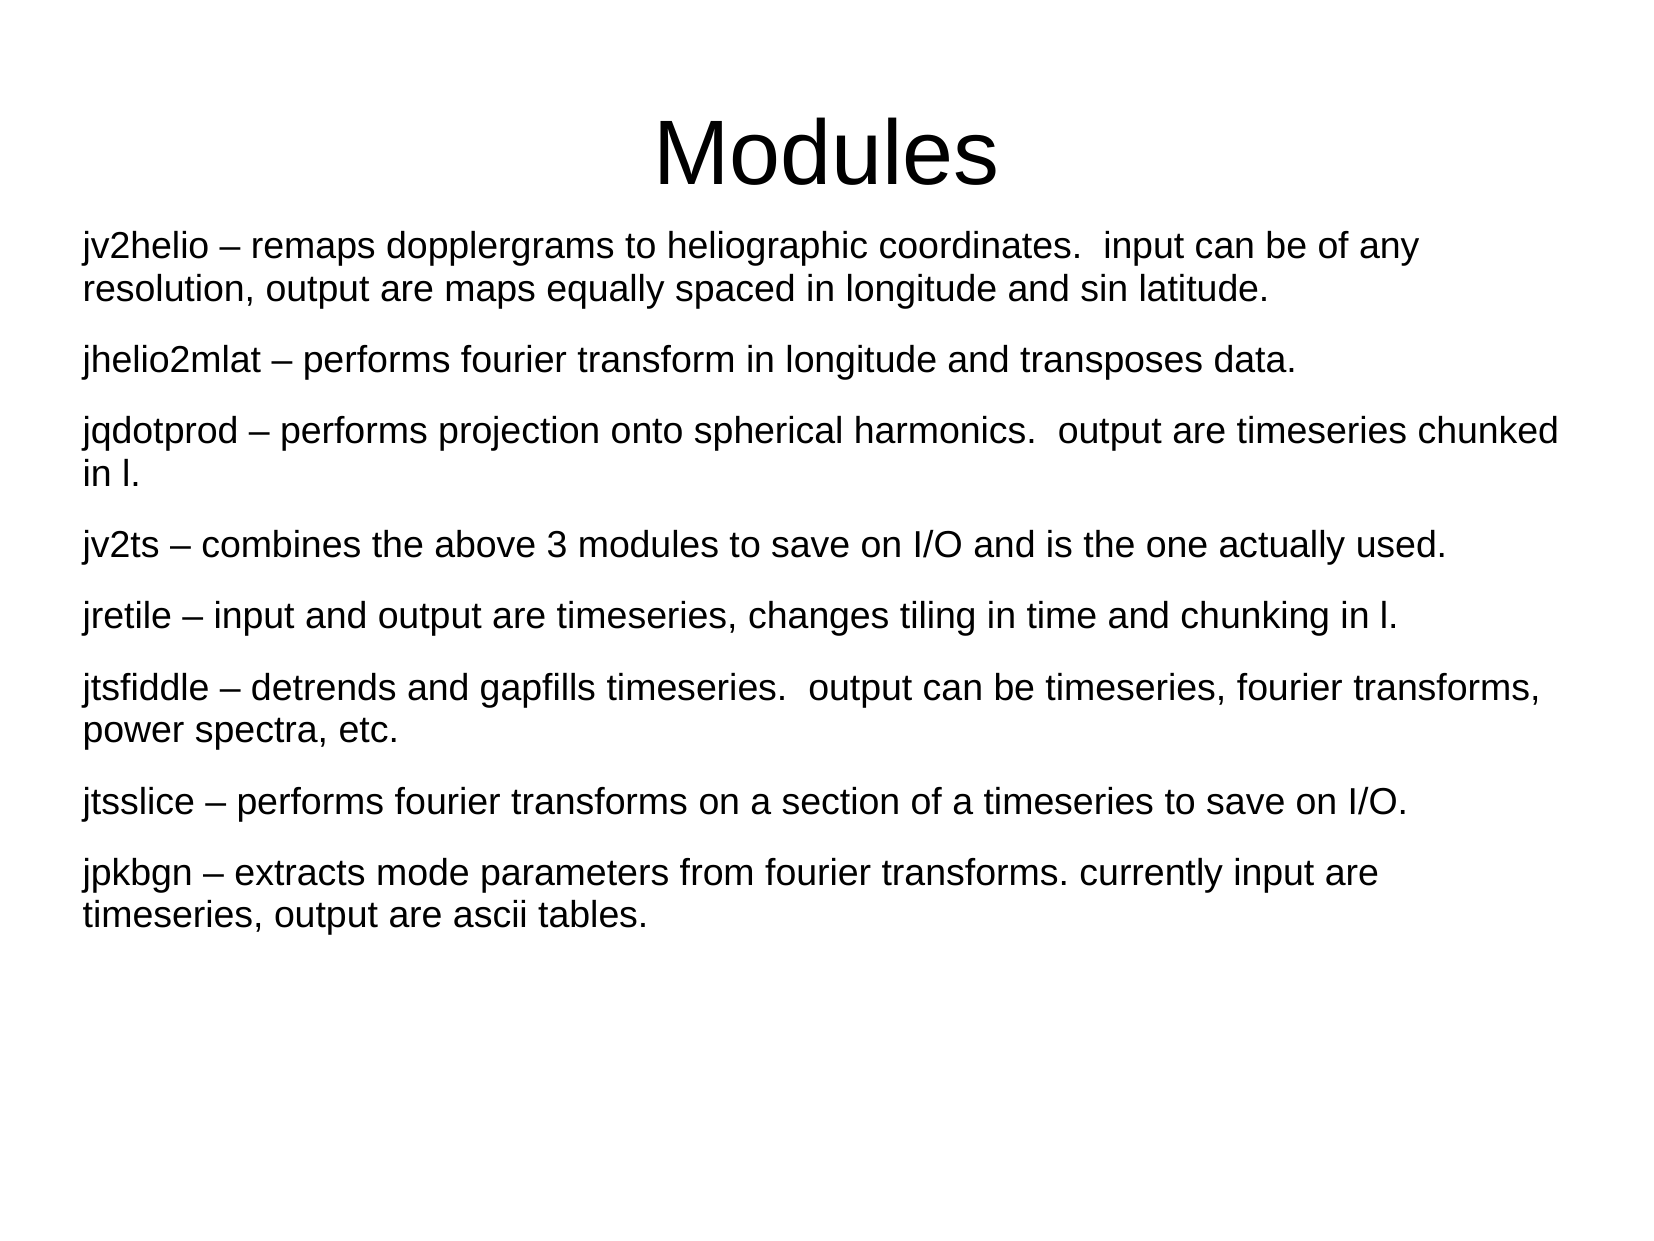

# Modules
jv2helio – remaps dopplergrams to heliographic coordinates. input can be of any resolution, output are maps equally spaced in longitude and sin latitude.
jhelio2mlat – performs fourier transform in longitude and transposes data.
jqdotprod – performs projection onto spherical harmonics. output are timeseries chunked in l.
jv2ts – combines the above 3 modules to save on I/O and is the one actually used.
jretile – input and output are timeseries, changes tiling in time and chunking in l.
jtsfiddle – detrends and gapfills timeseries. output can be timeseries, fourier transforms, power spectra, etc.
jtsslice – performs fourier transforms on a section of a timeseries to save on I/O.
jpkbgn – extracts mode parameters from fourier transforms. currently input are timeseries, output are ascii tables.